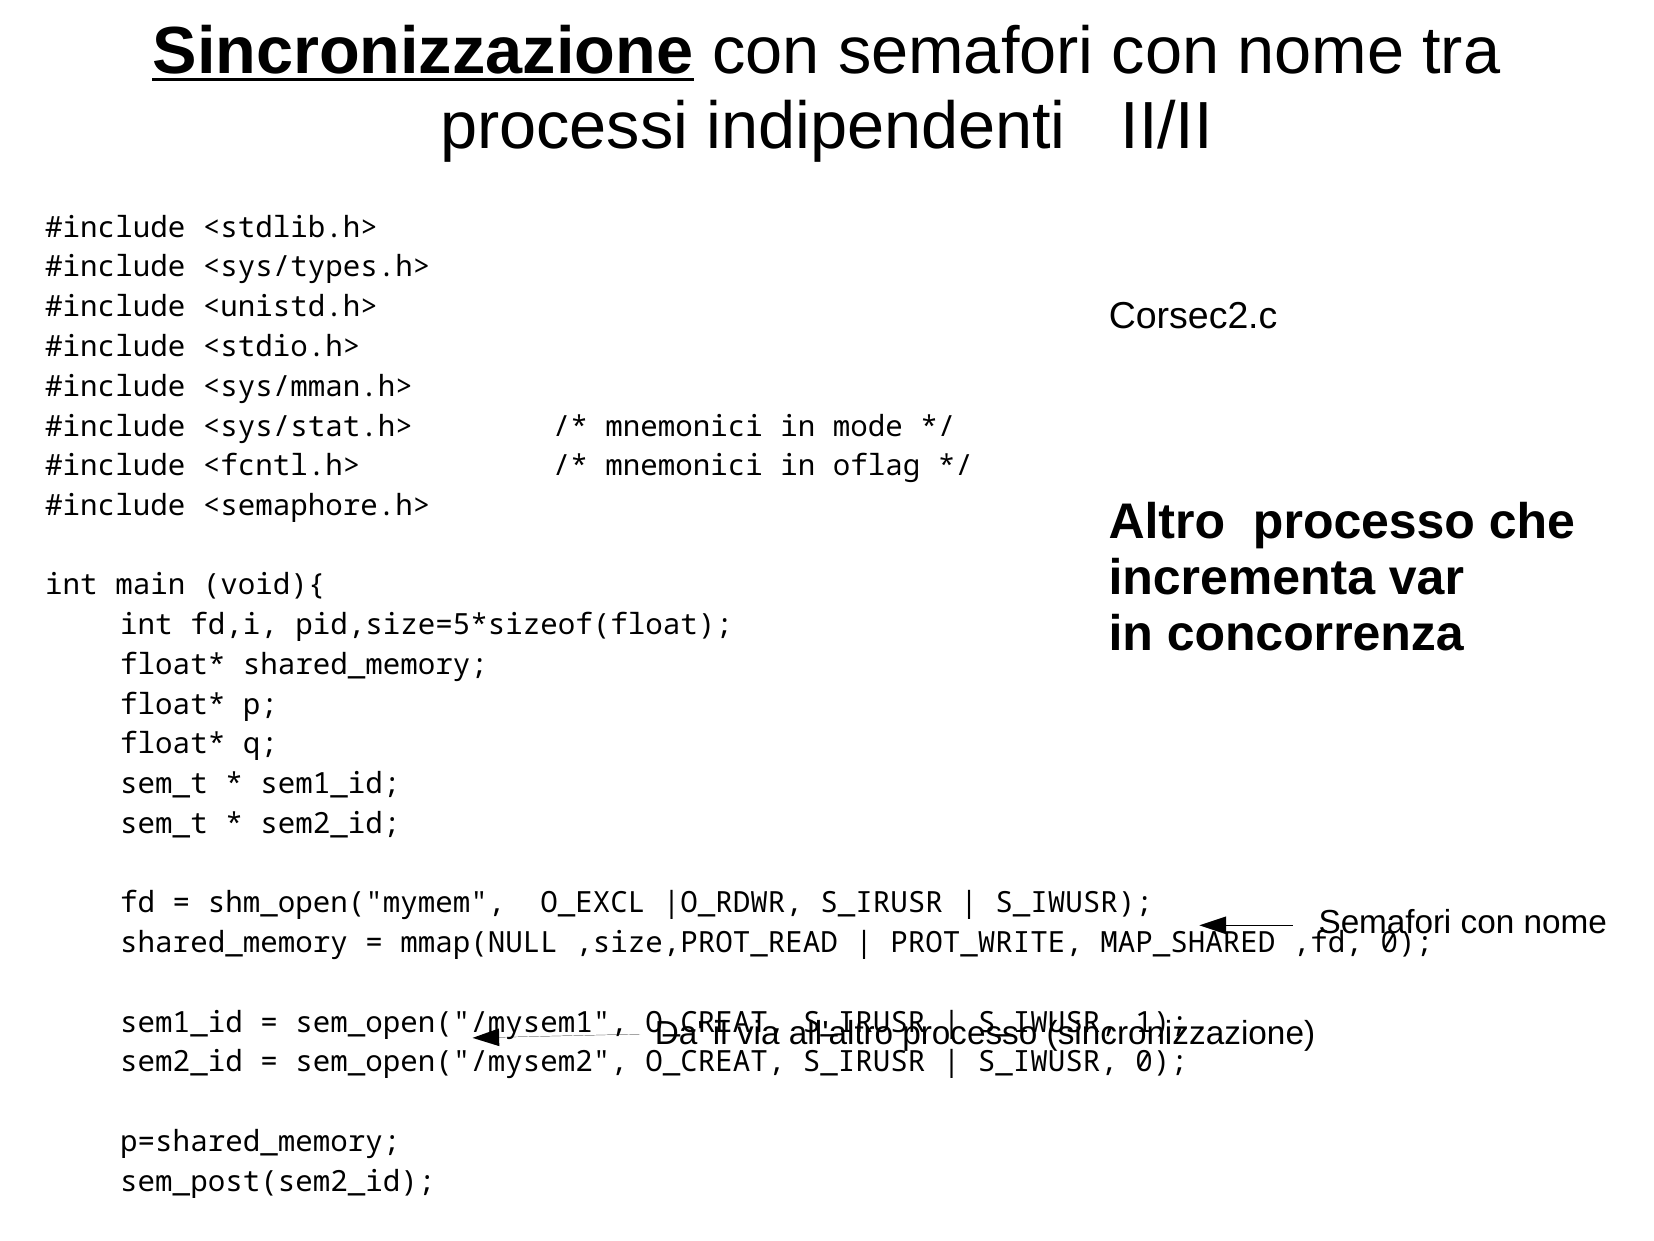

# Sincronizzazione con semafori con nome tra processi indipendenti II/II
#include <stdlib.h>
#include <sys/types.h>
#include <unistd.h>
#include <stdio.h>
#include <sys/mman.h>
#include <sys/stat.h> /* mnemonici in mode */
#include <fcntl.h> /* mnemonici in oflag */
#include <semaphore.h>
int main (void){
	int fd,i, pid,size=5*sizeof(float);
	float* shared_memory;
	float* p;
	float* q;
	sem_t * sem1_id;
	sem_t * sem2_id;
	fd = shm_open("mymem", O_EXCL |O_RDWR, S_IRUSR | S_IWUSR);
	shared_memory = mmap(NULL ,size,PROT_READ | PROT_WRITE, MAP_SHARED ,fd, 0);
 	sem1_id = sem_open("/mysem1", O_CREAT, S_IRUSR | S_IWUSR, 1);
	sem2_id = sem_open("/mysem2", O_CREAT, S_IRUSR | S_IWUSR, 0);
	p=shared_memory;
	sem_post(sem2_id);
	for(i=0; i<10; i++) printf ("\tsshh1 *p = %f\n", (*p)++);
	shm_unlink("mymem");
}
Corsec2.c
Altro processo che
incrementa var
in concorrenza
Semafori con nome
Da' il via all'altro processo (sincronizzazione)